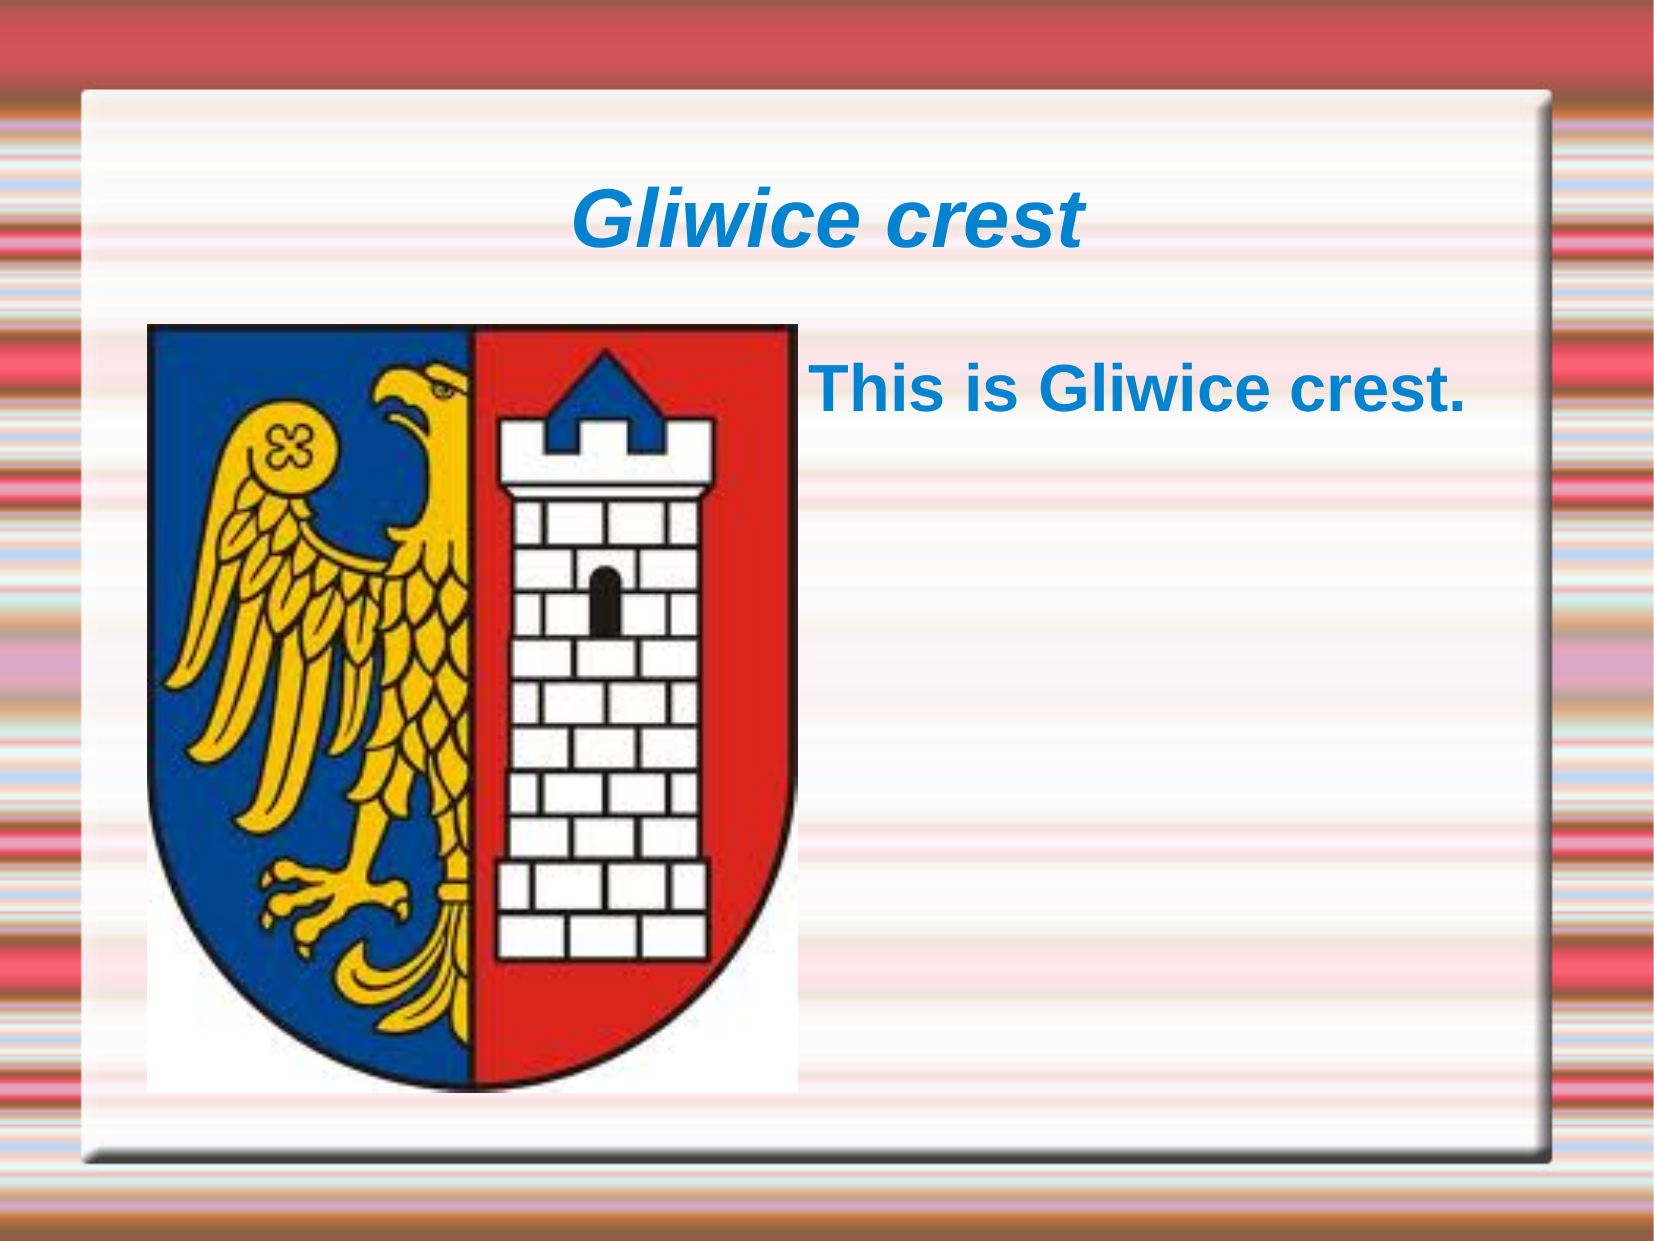

# Gliwice crest
This is Gliwice crest.